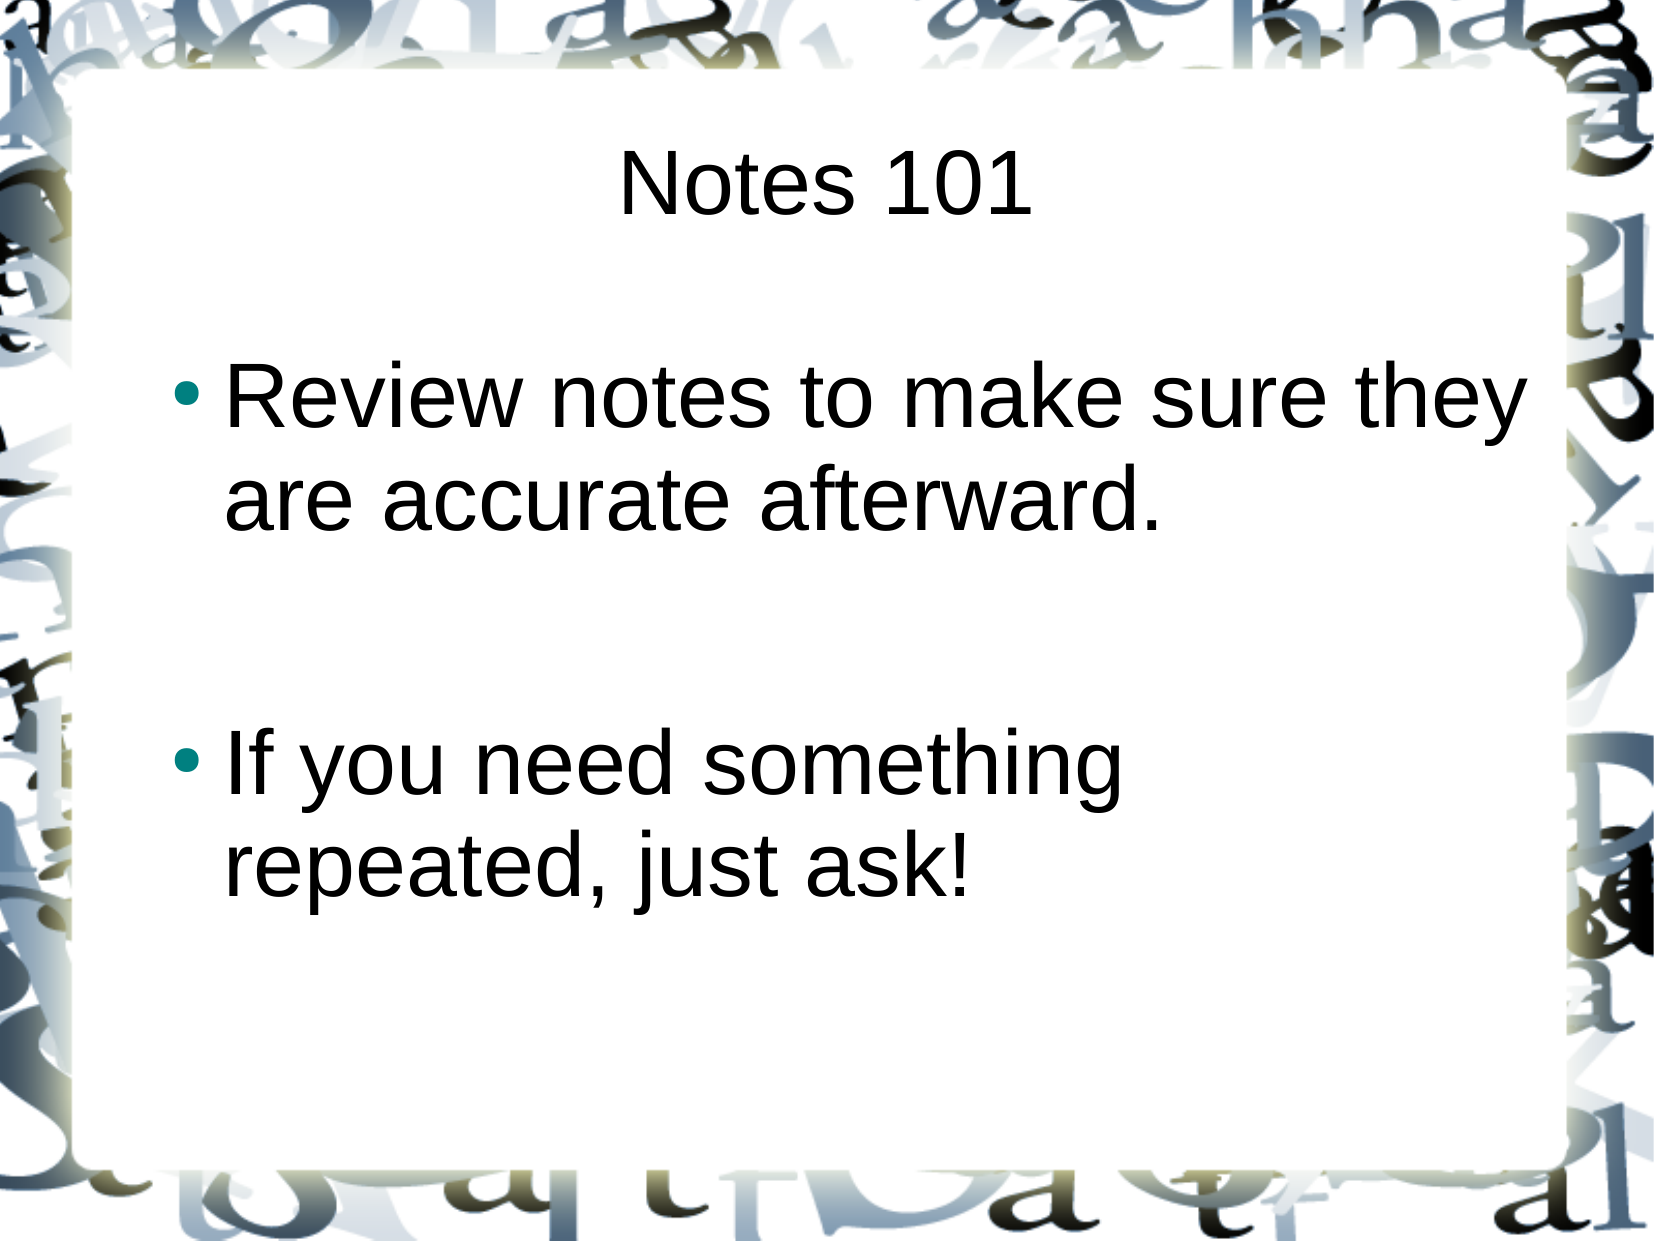

# Notes 101
Review notes to make sure they are accurate afterward.
If you need something repeated, just ask!